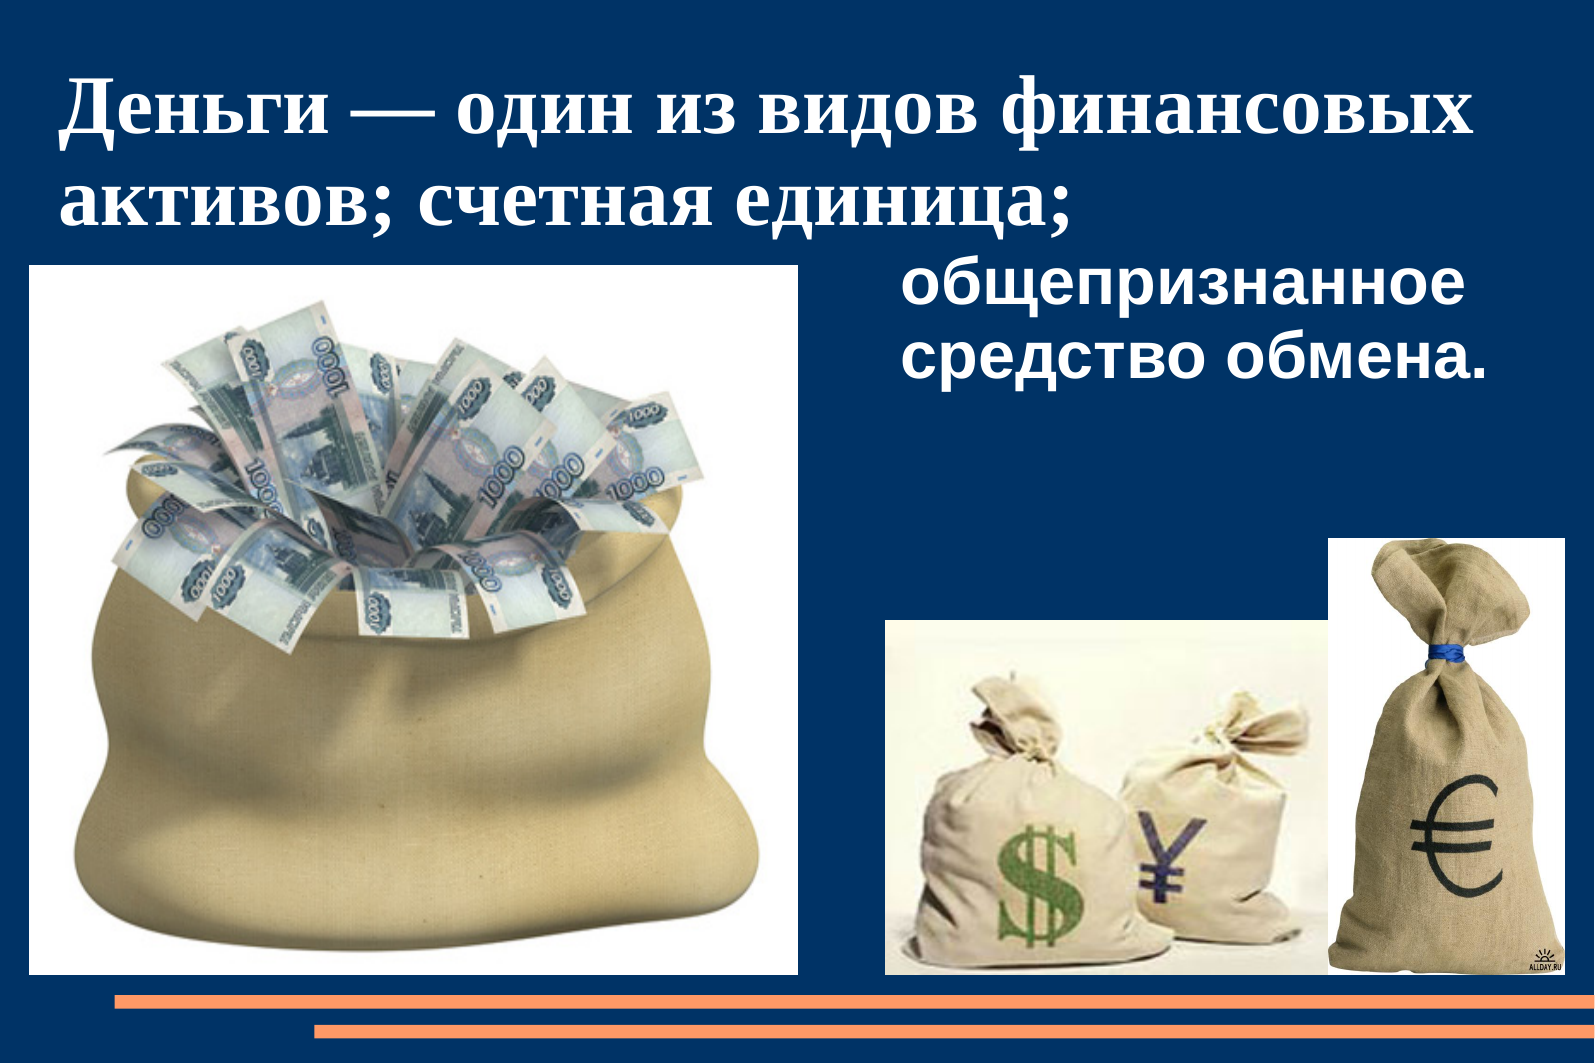

Деньги — один из видов финансовых активов; счетная единица;
общепризнанное средство обмена.